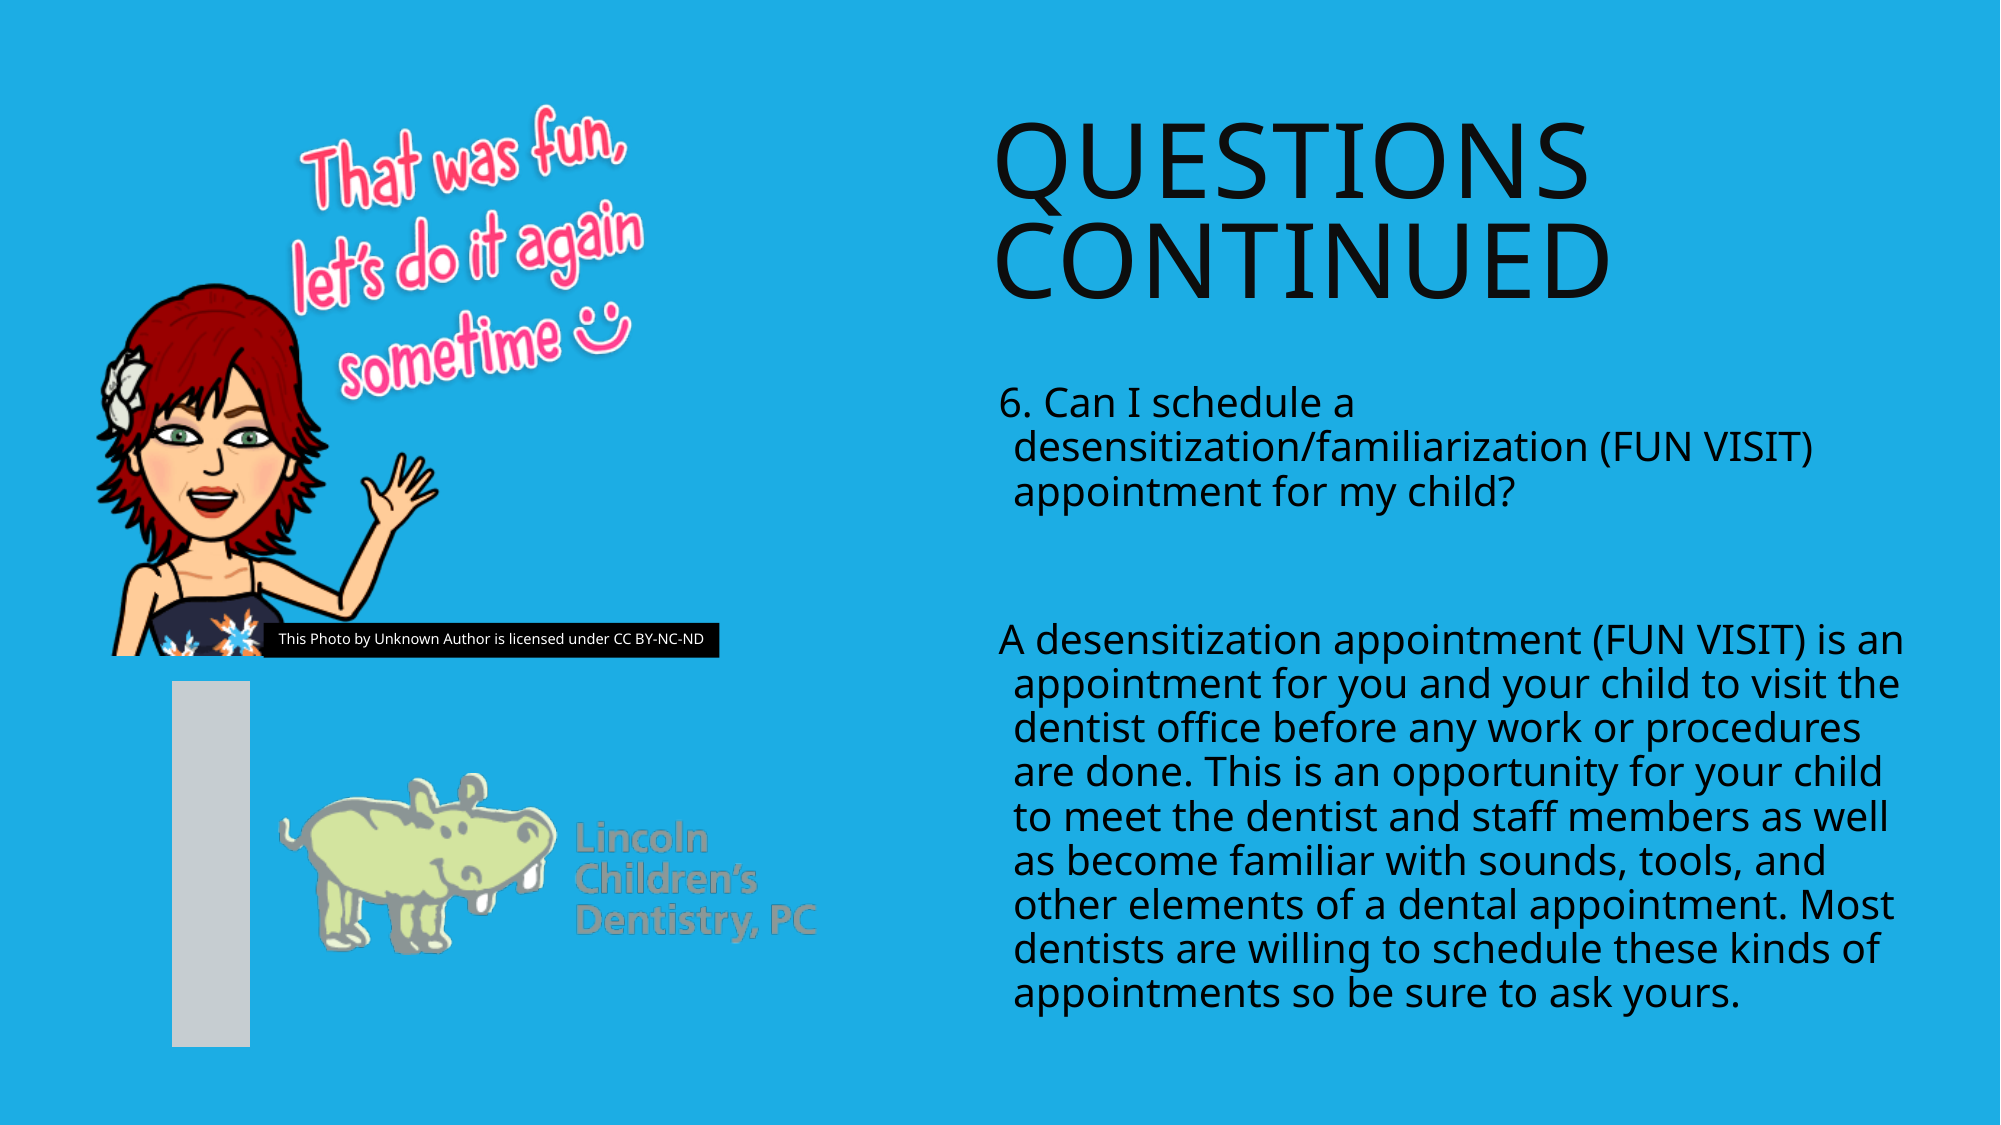

# Questions continued
6. Can I schedule a desensitization/familiarization (FUN VISIT) appointment for my child?
A desensitization appointment (FUN VISIT) is an appointment for you and your child to visit the dentist office before any work or procedures are done. This is an opportunity for your child to meet the dentist and staff members as well as become familiar with sounds, tools, and other elements of a dental appointment. Most dentists are willing to schedule these kinds of appointments so be sure to ask yours.
This Photo by Unknown Author is licensed under CC BY-NC-ND